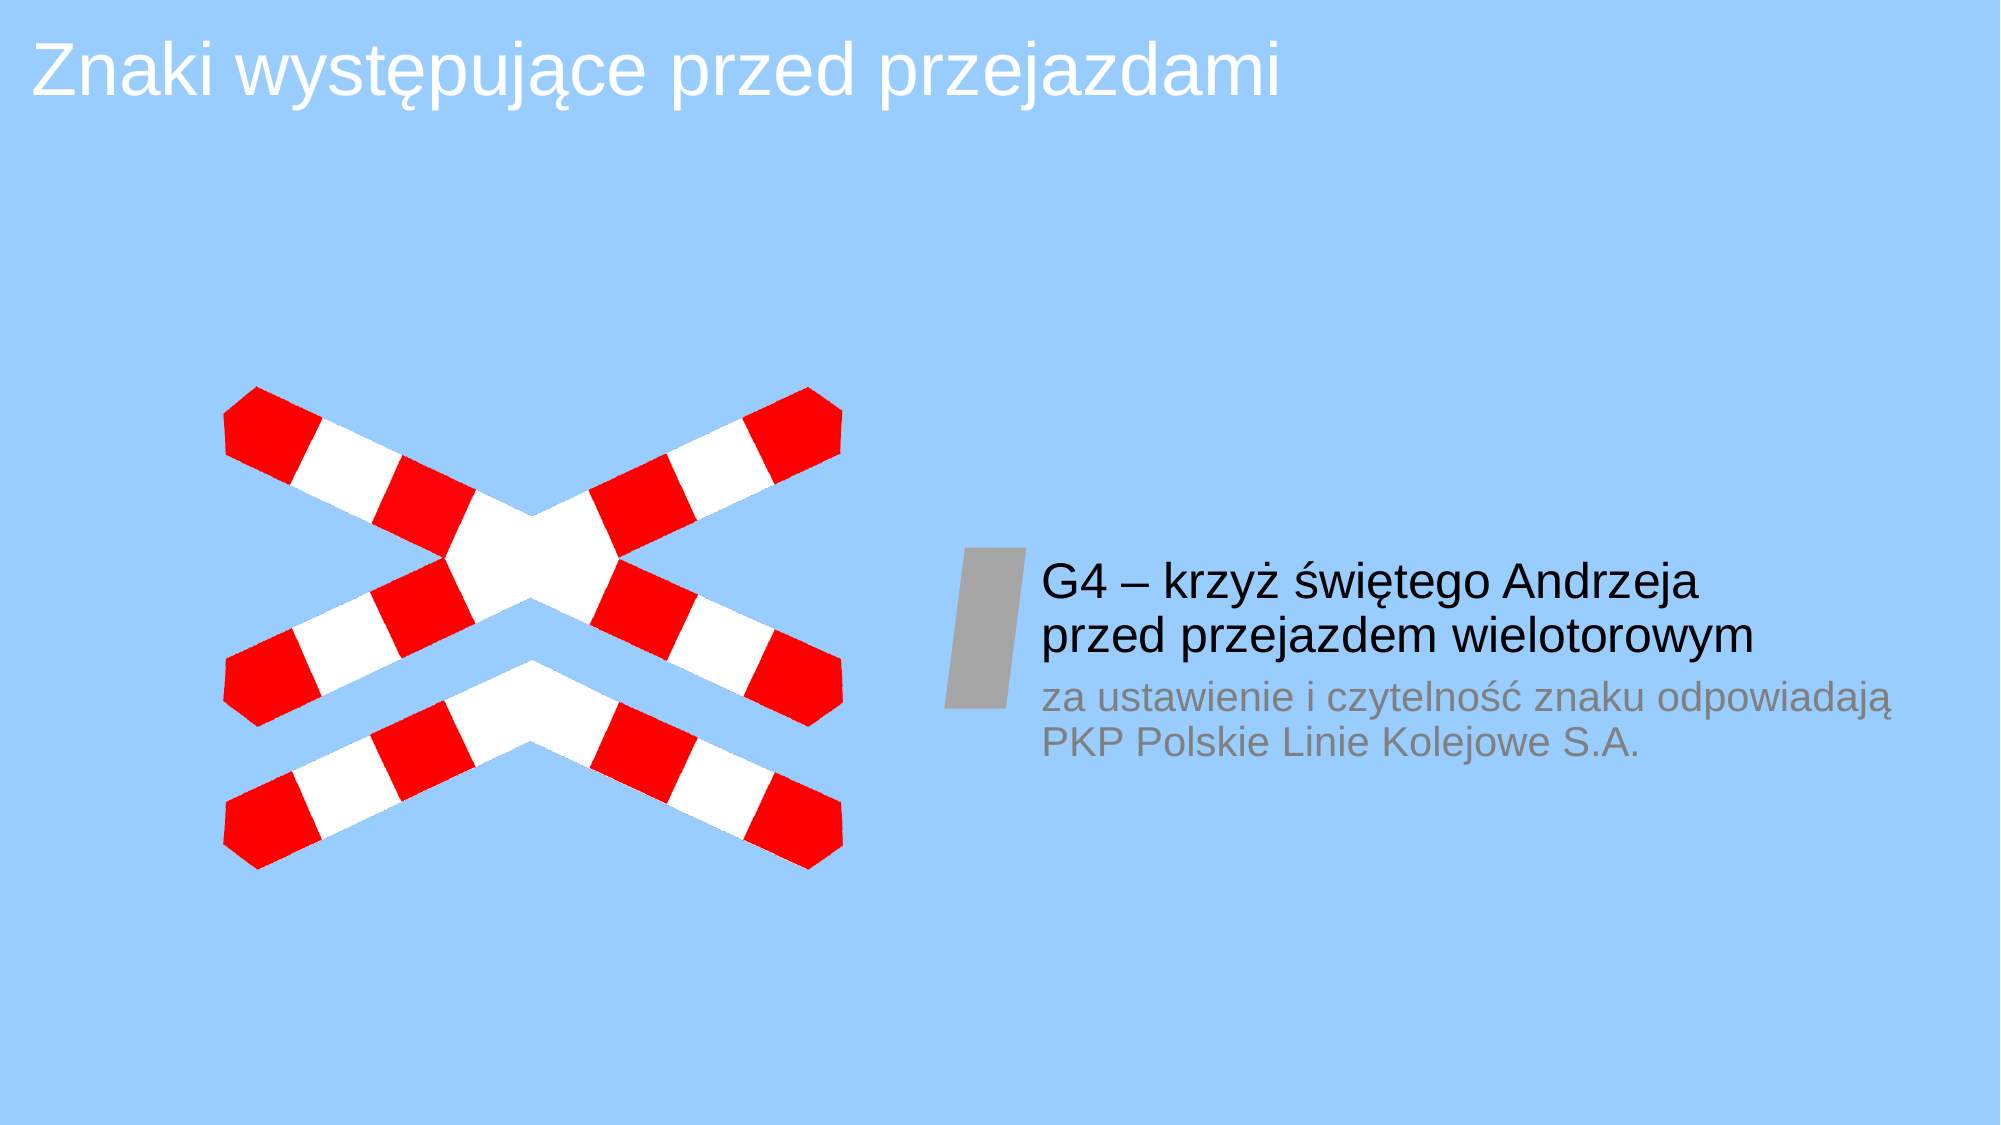

# Znaki występujące przed przejazdami
G4 – krzyż świętego Andrzeja
przed przejazdem wielotorowym
za ustawienie i czytelność znaku odpowiadają
PKP Polskie Linie Kolejowe S.A.